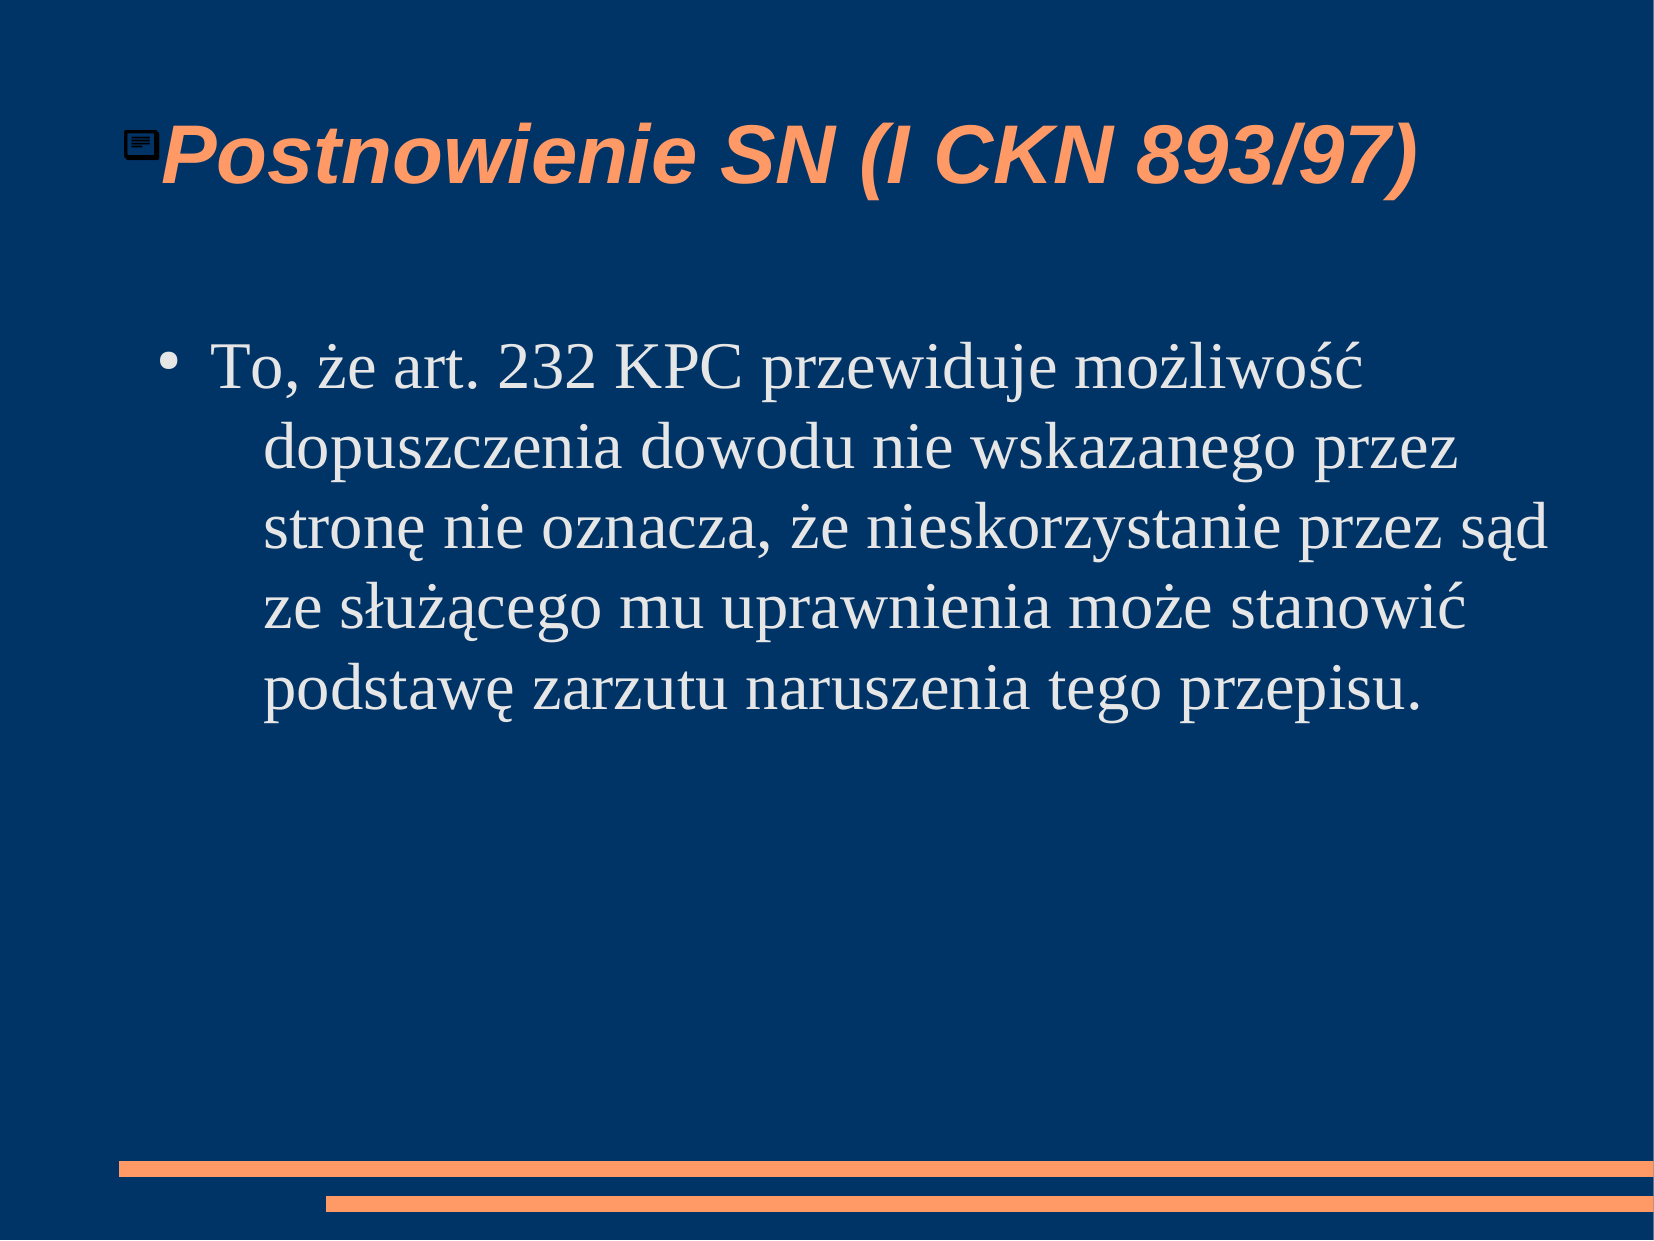

# Postnowienie SN (I CKN 893/97)
To, że art. 232 KPC przewiduje możliwość dopuszczenia dowodu nie wskazanego przez stronę nie oznacza, że nieskorzystanie przez sąd ze służącego mu uprawnienia może stanowić podstawę zarzutu naruszenia tego przepisu.